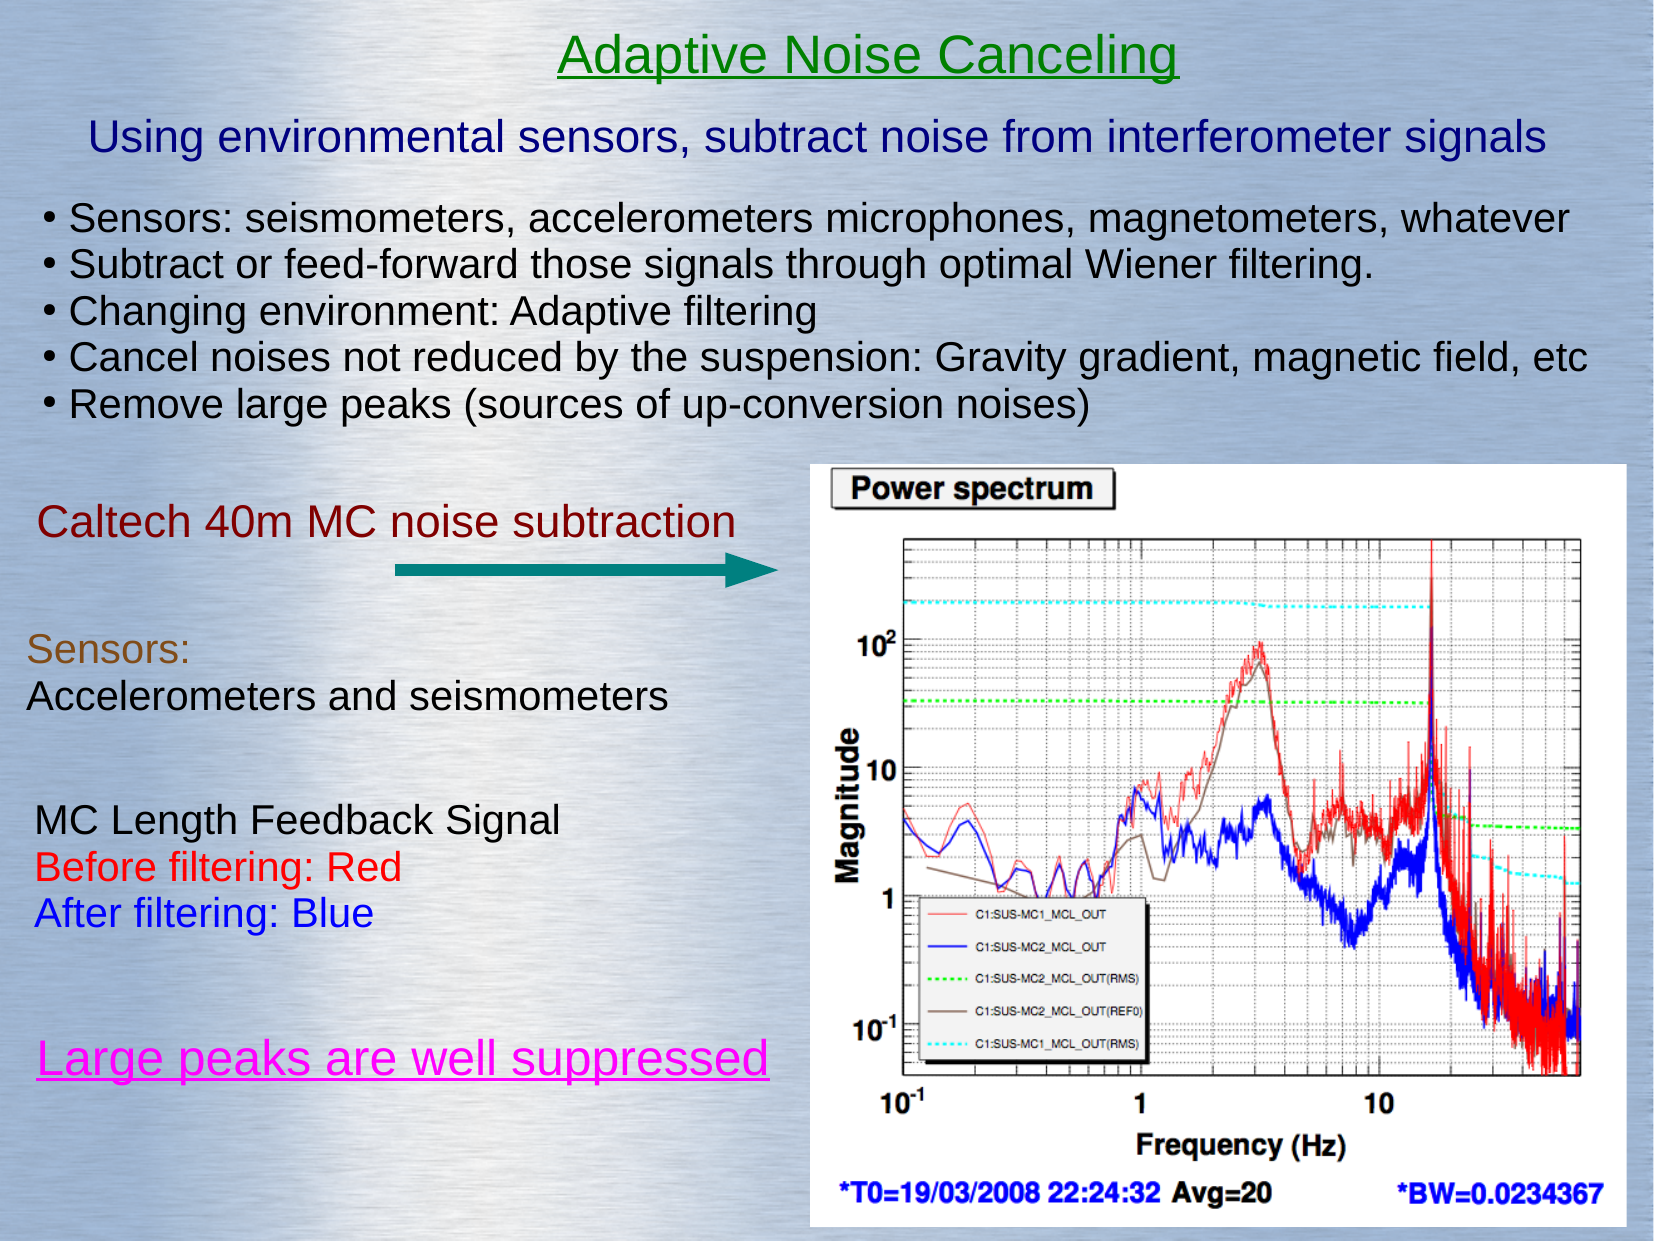

Adaptive Noise Canceling
Using environmental sensors, subtract noise from interferometer signals
 Sensors: seismometers, accelerometers microphones, magnetometers, whatever
 Subtract or feed-forward those signals through optimal Wiener filtering.
 Changing environment: Adaptive filtering
 Cancel noises not reduced by the suspension: Gravity gradient, magnetic field, etc
 Remove large peaks (sources of up-conversion noises)
Caltech 40m MC noise subtraction
Sensors:
Accelerometers and seismometers
MC Length Feedback Signal
Before filtering: Red
After filtering: Blue
Large peaks are well suppressed